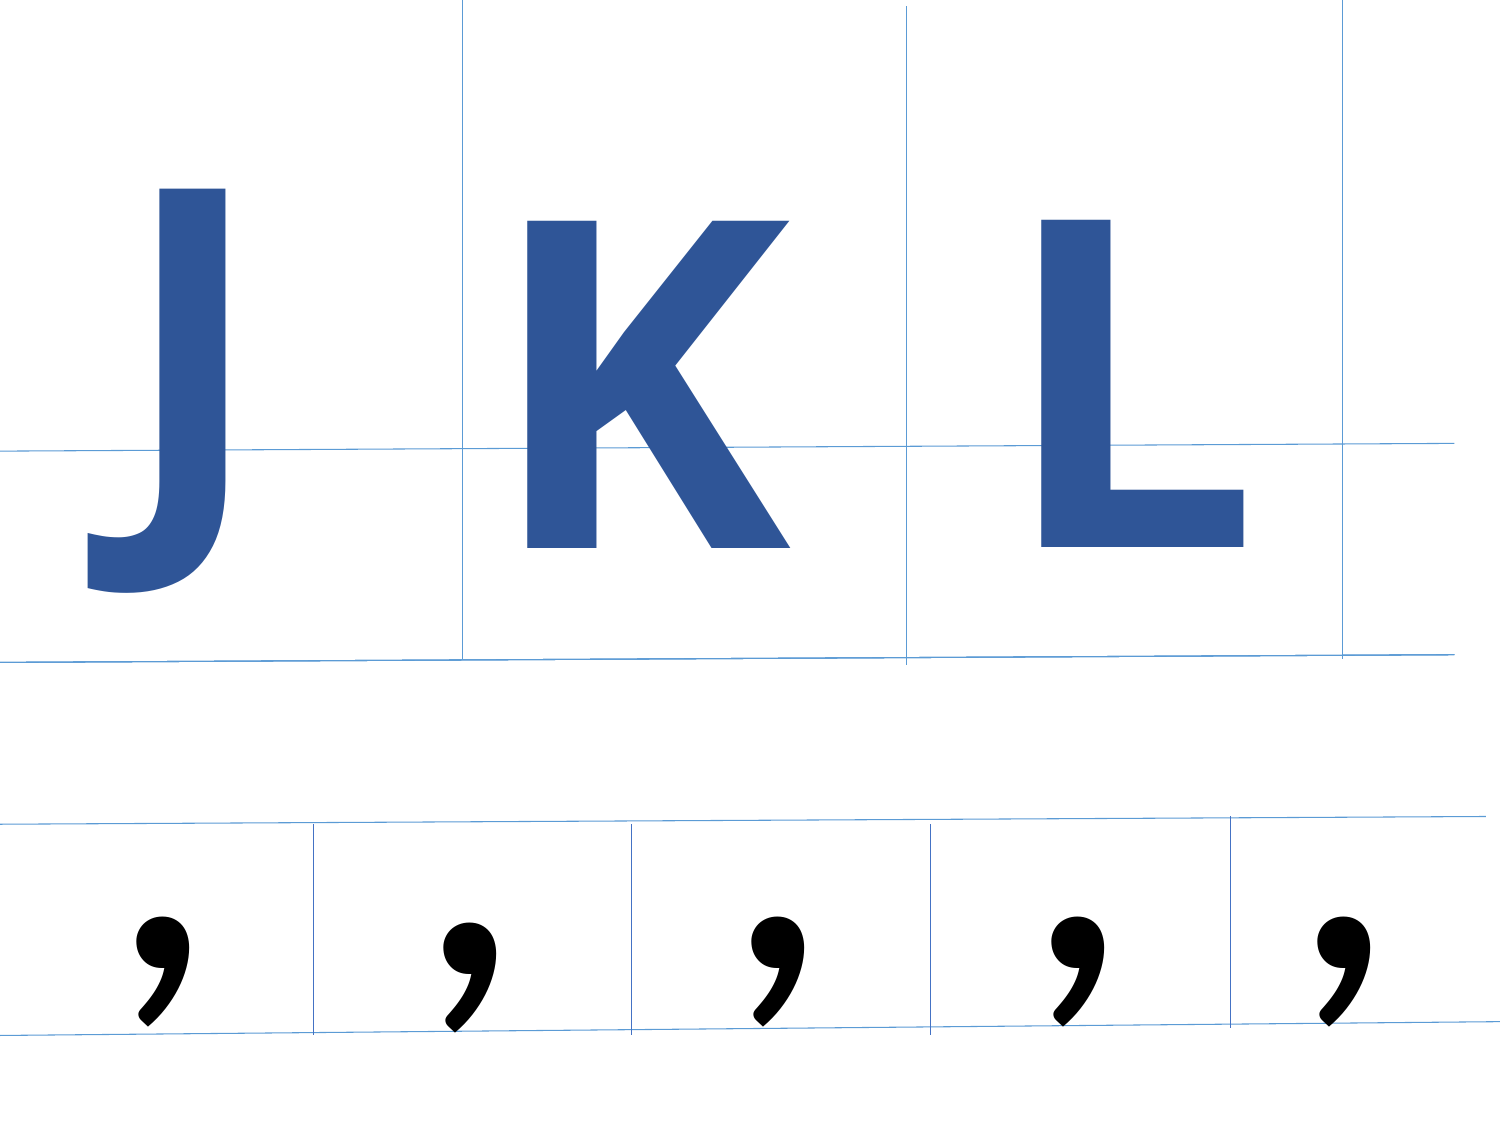

J
L
K
,
,
,
,
,